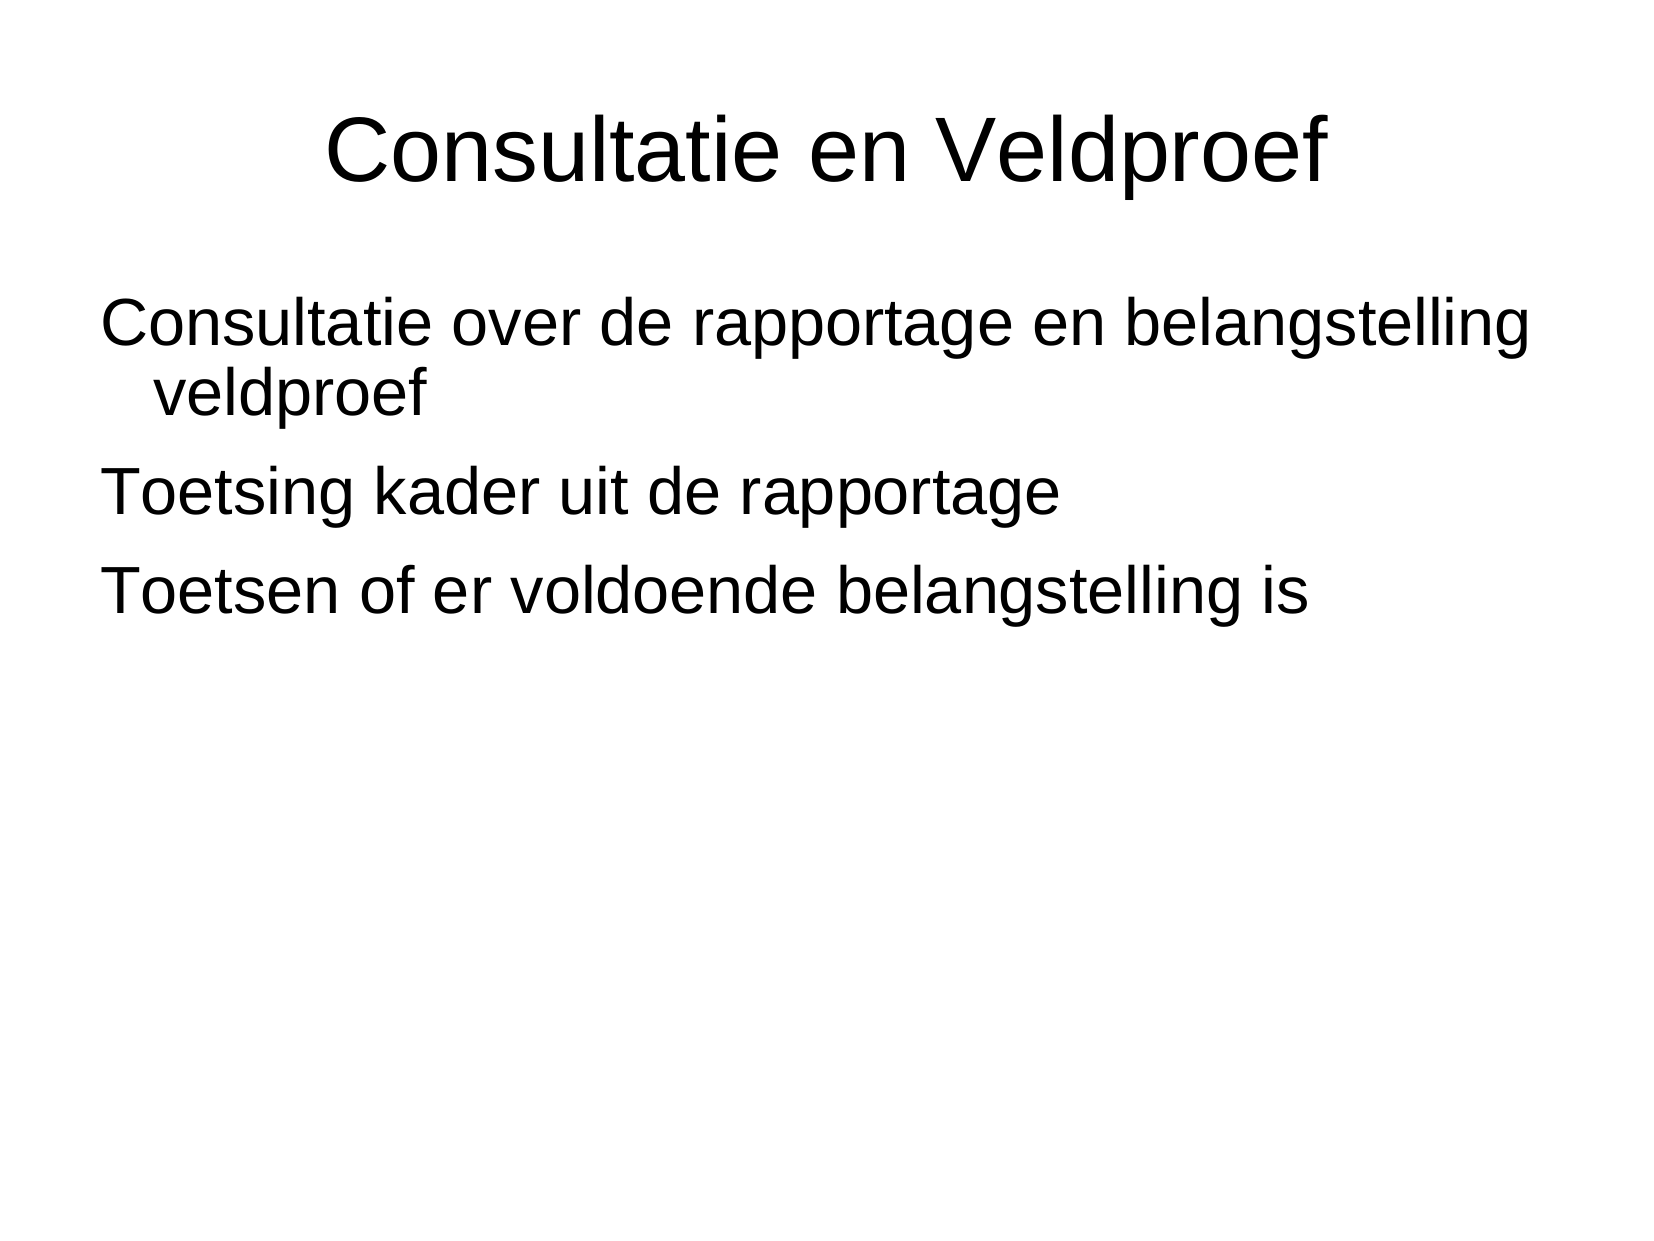

# Consultatie en Veldproef
Consultatie over de rapportage en belangstelling veldproef
Toetsing kader uit de rapportage
Toetsen of er voldoende belangstelling is